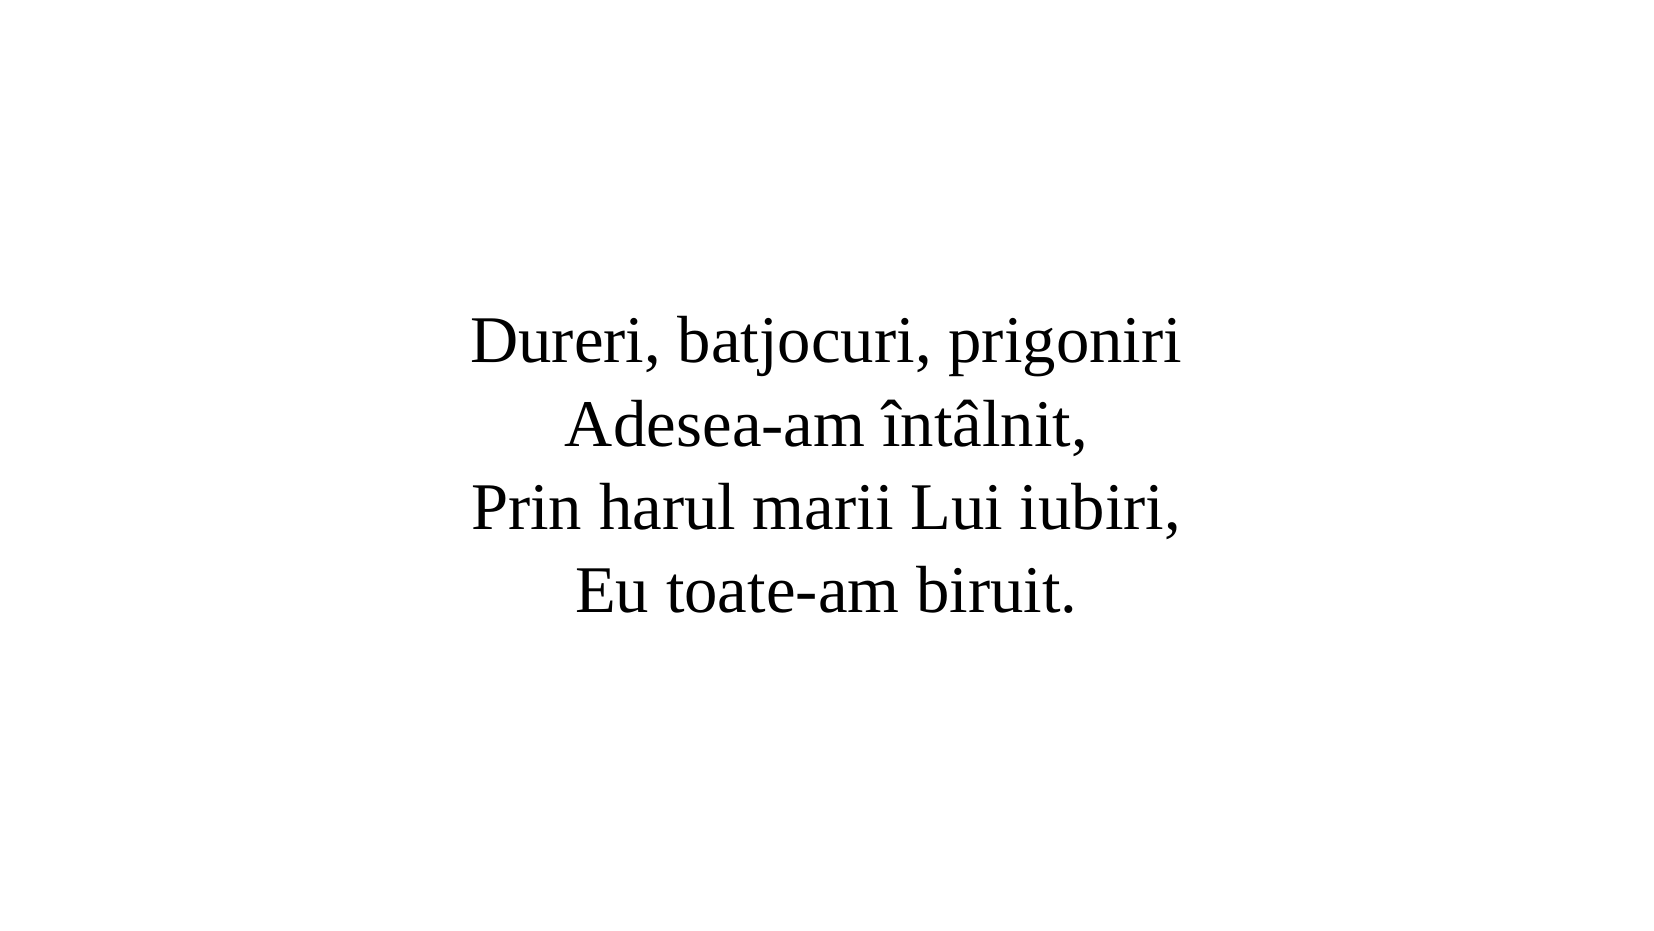

# Dureri, batjocuri, prigoniri
Adesea-am întâlnit,
Prin harul marii Lui iubiri,
Eu toate-am biruit.